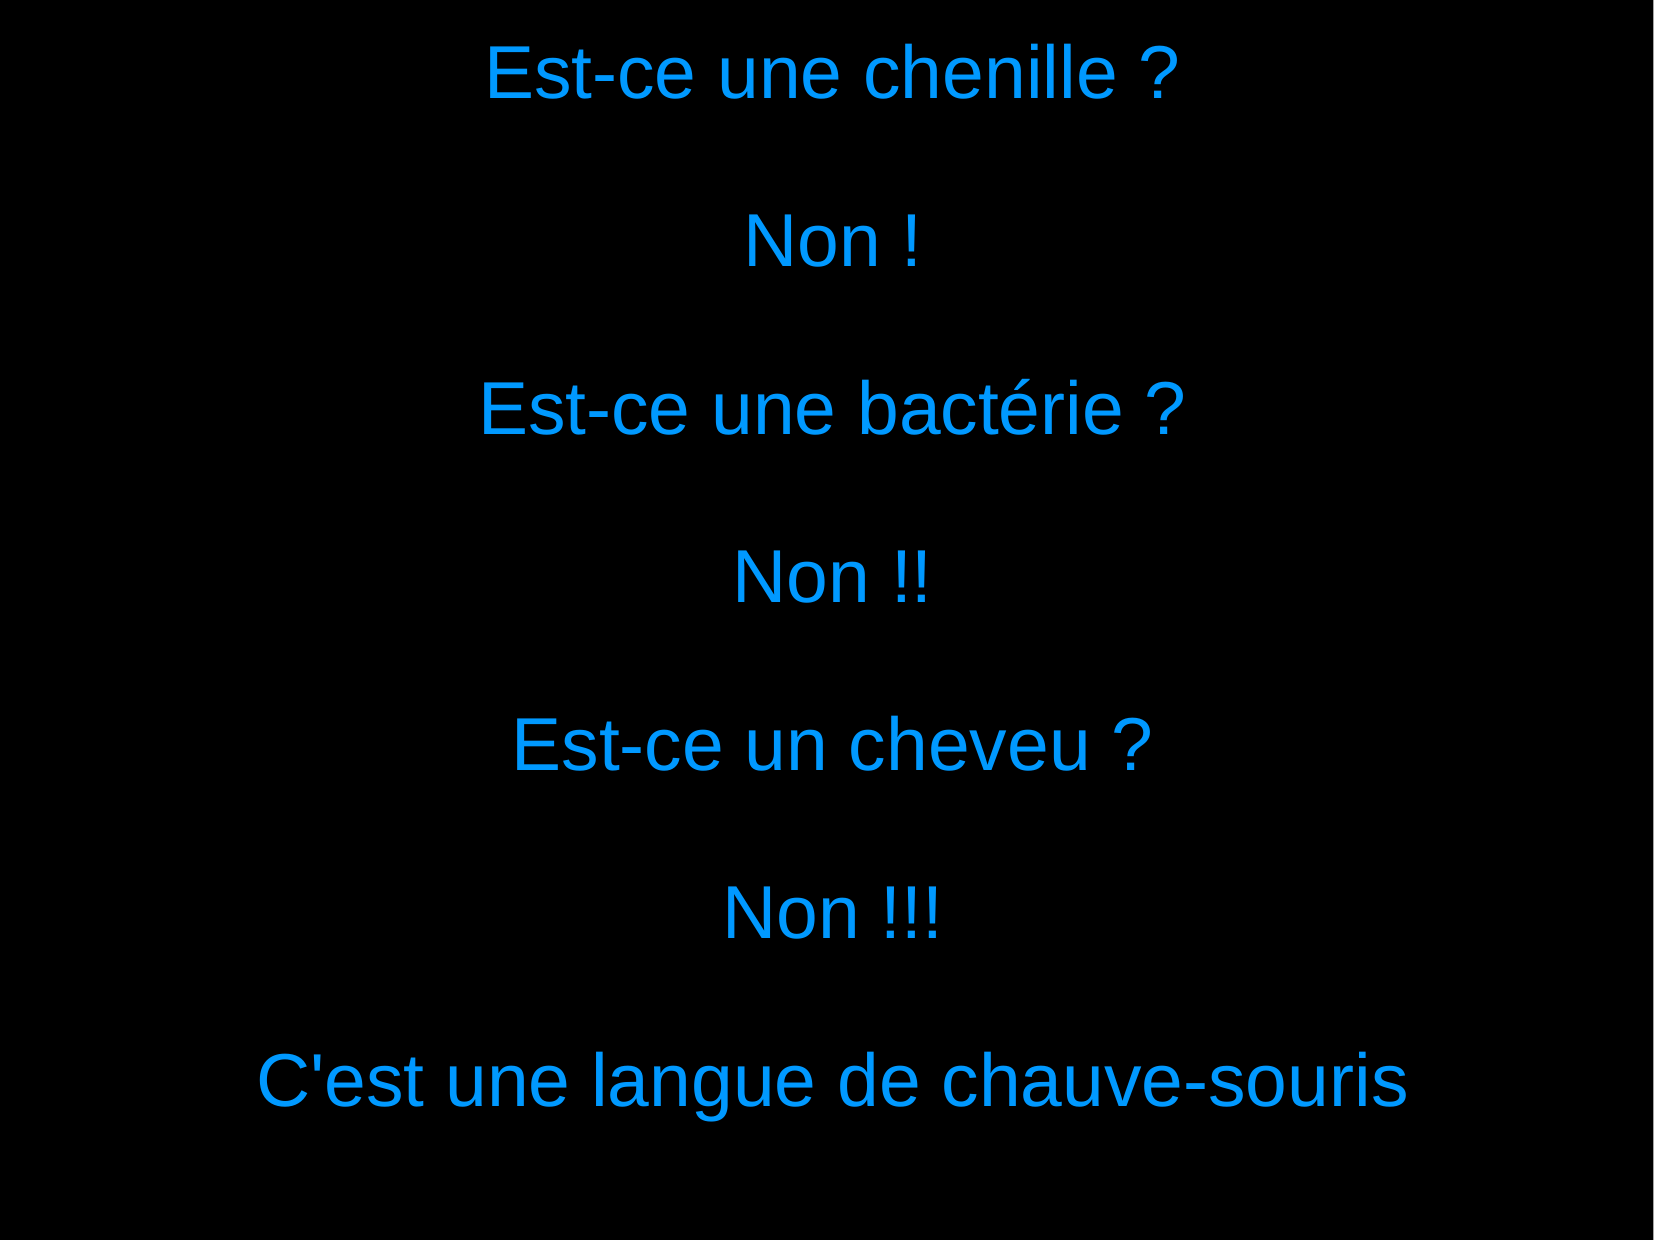

Est-ce une chenille ?
Non !
Est-ce une bactérie ?
Non !!
Est-ce un cheveu ?
Non !!!
C'est une langue de chauve-souris